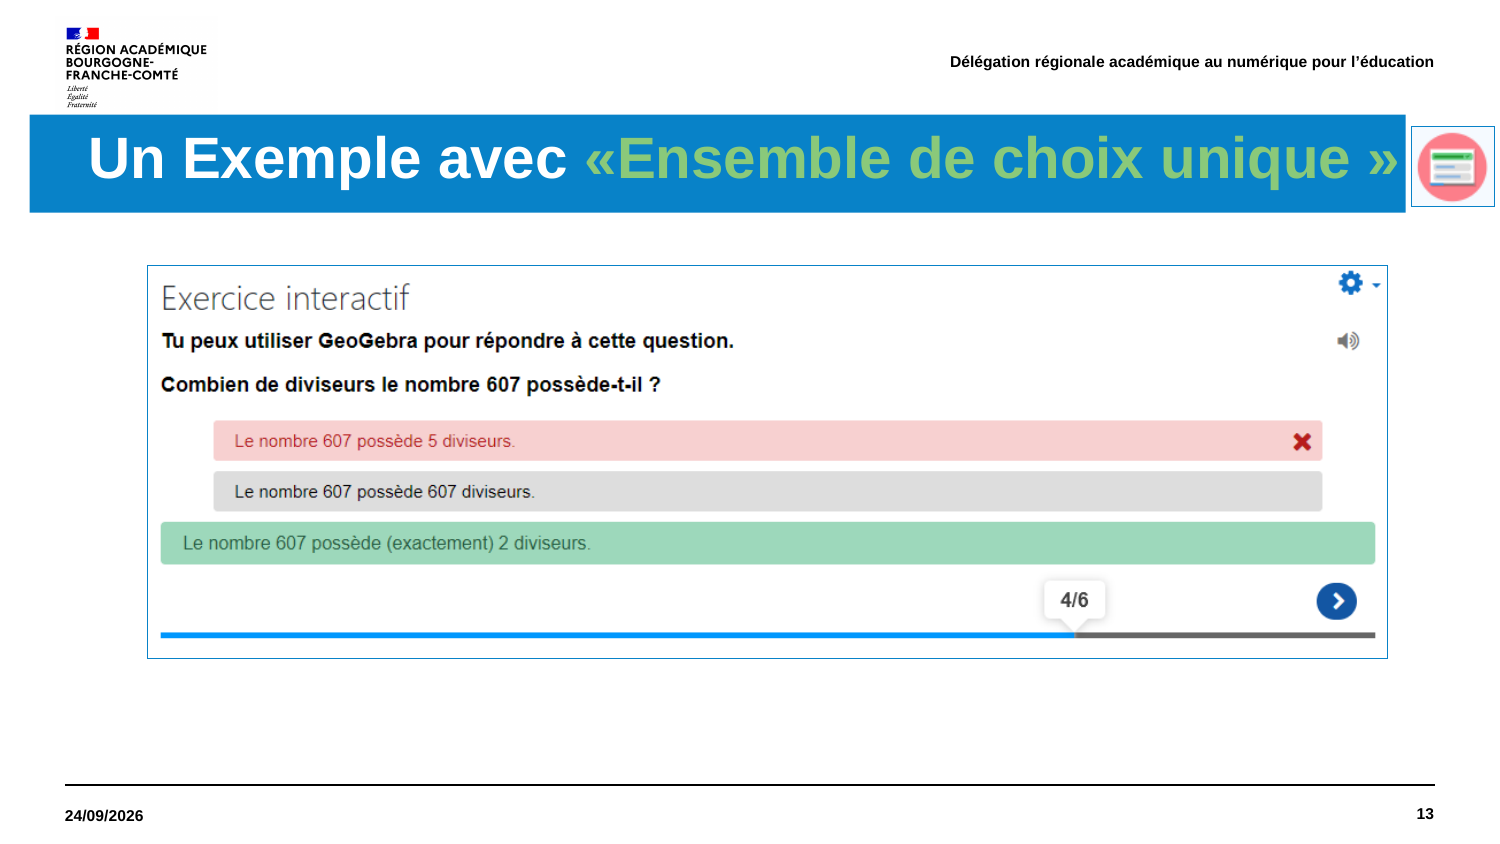

Délégation régionale académique au numérique pour l’éducation
Un Exemple avec «Ensemble de choix unique »